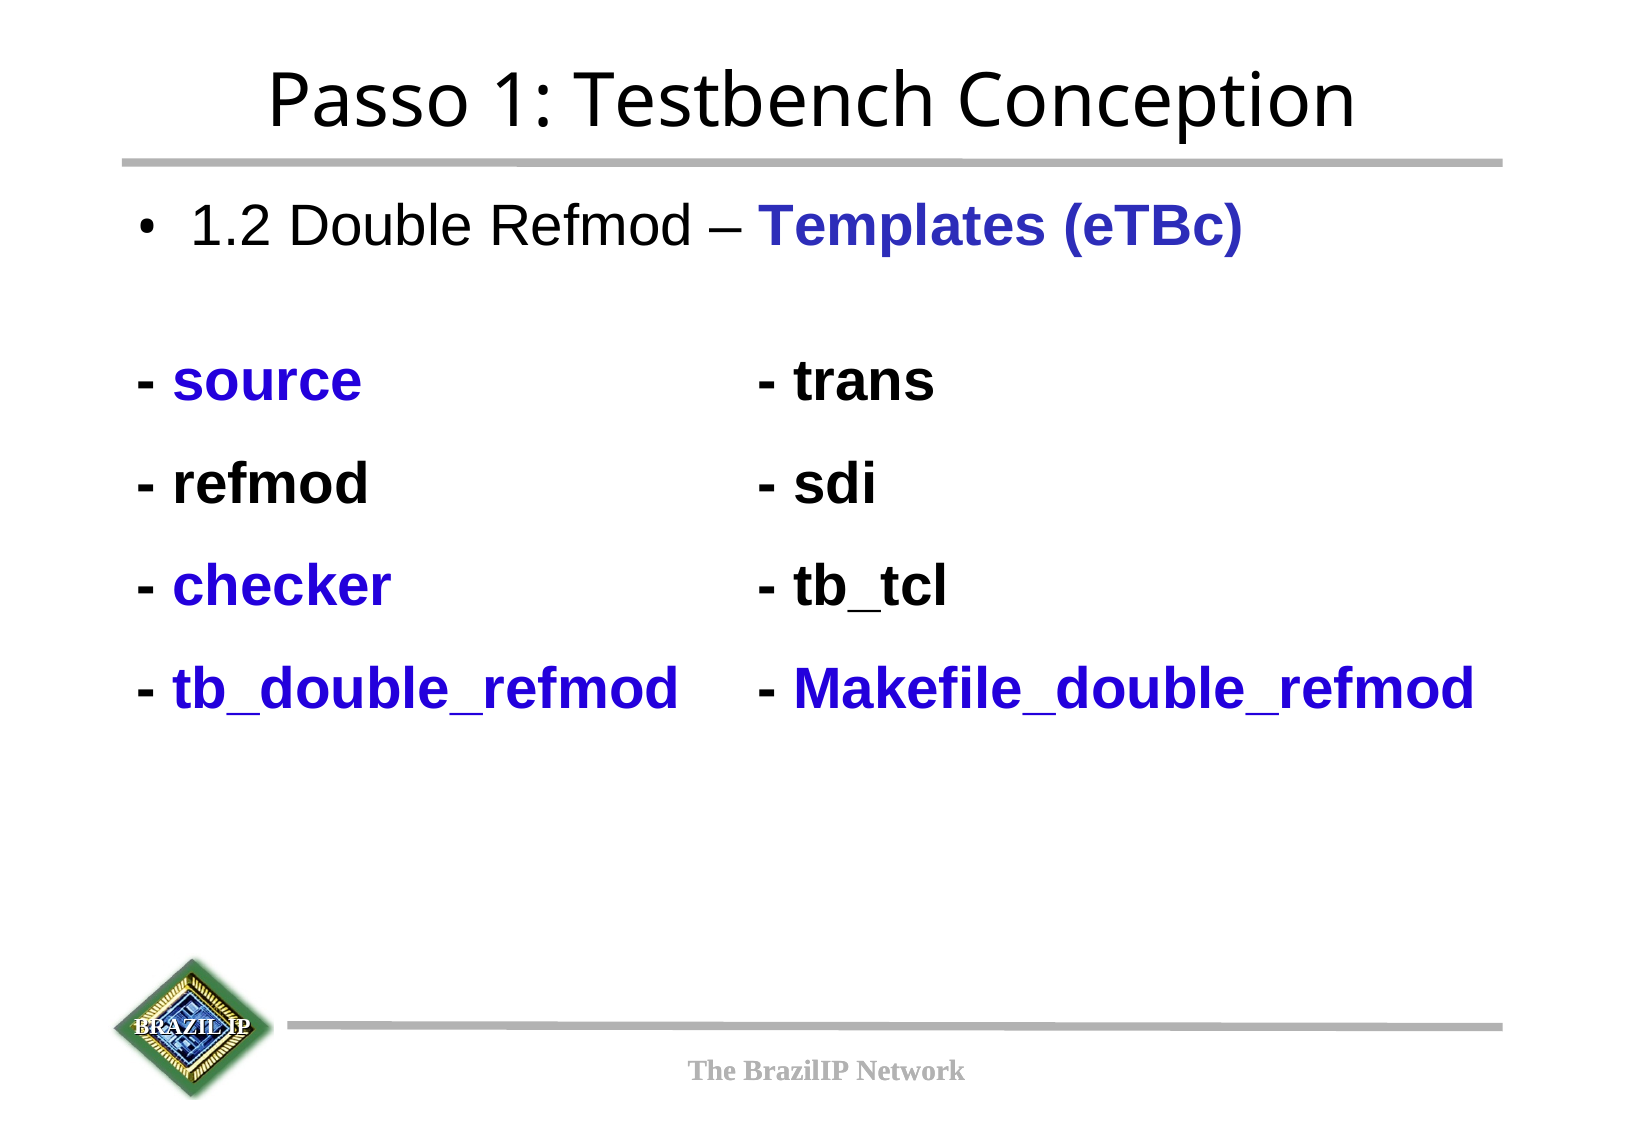

# Passo 1: Testbench Conception
1.2 Double Refmod – Templates (eTBc)
- source						- trans
- refmod						- sdi
- checker					- tb_tcl
- tb_double_refmod		- Makefile_double_refmod